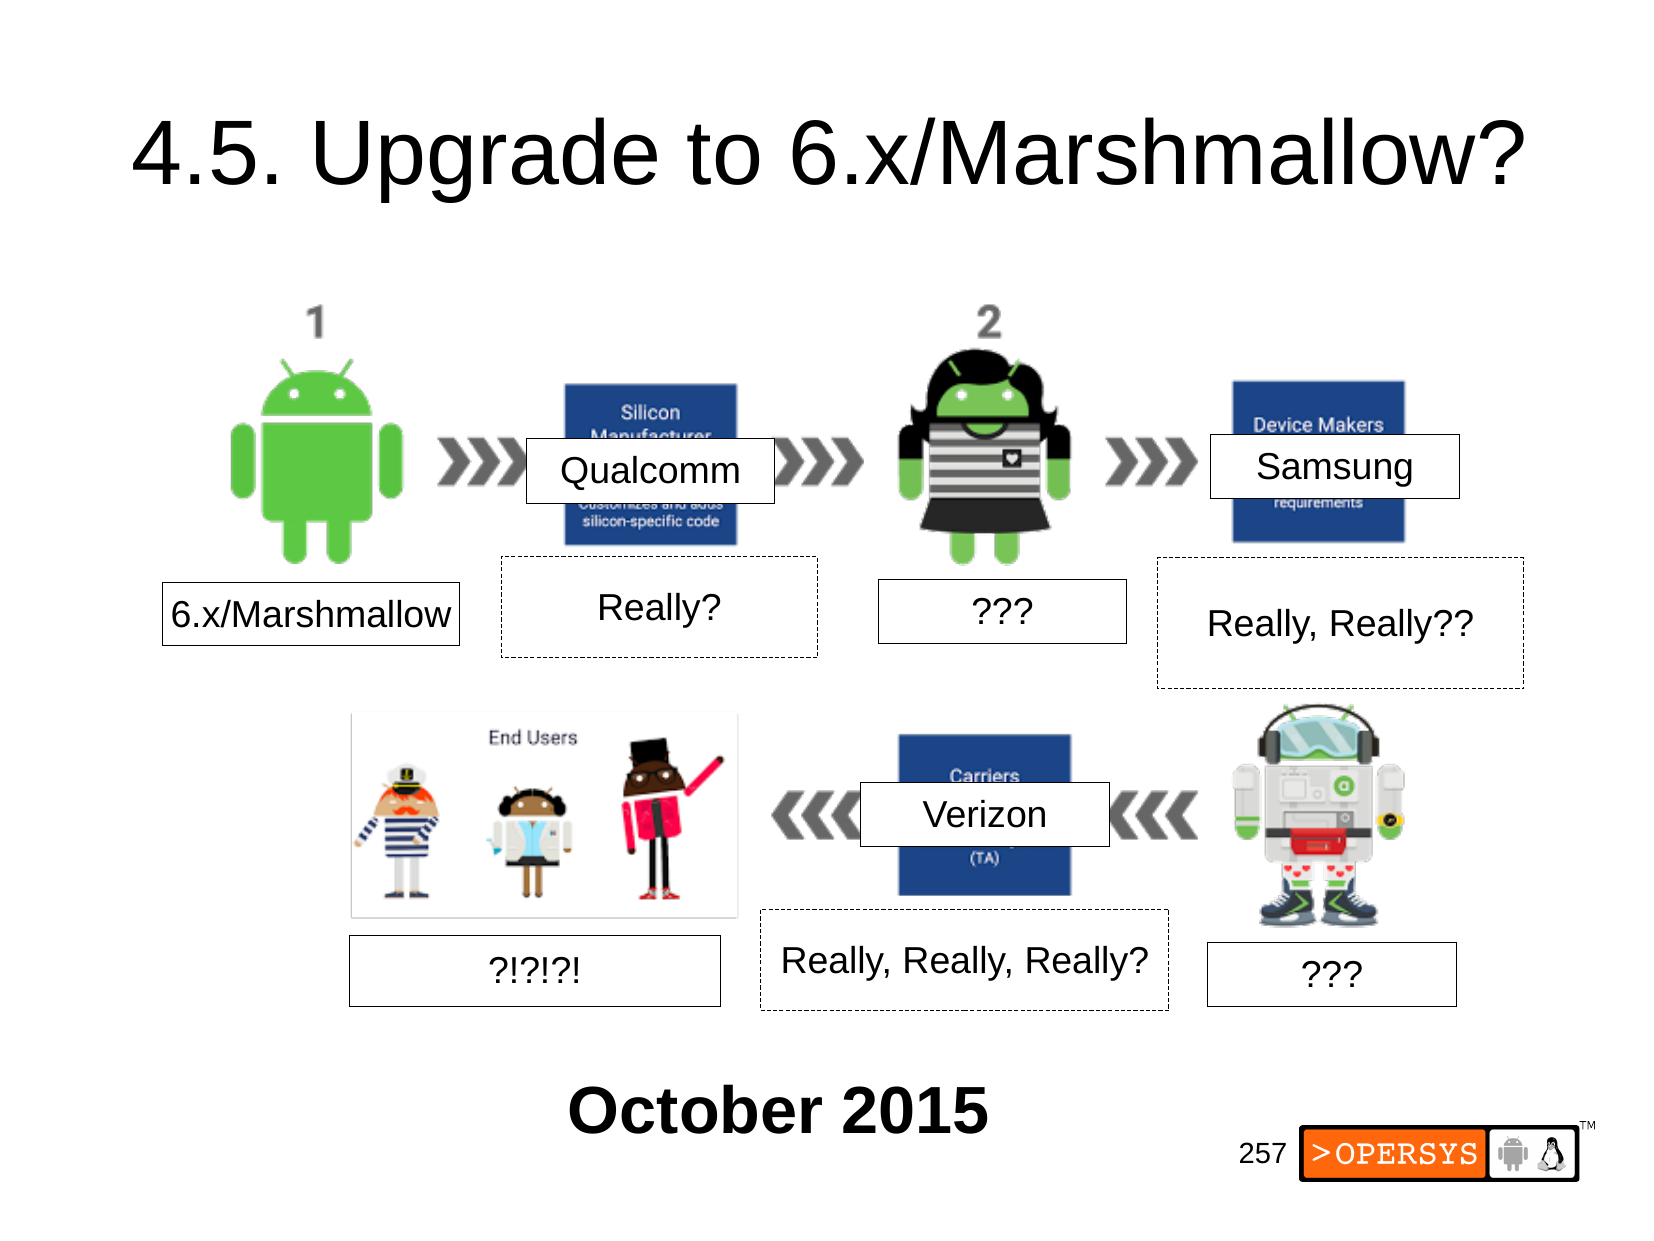

# 4.5. Upgrade to 6.x/Marshmallow?
Samsung
Qualcomm
Really?
Really, Really??
???
6.x/Marshmallow
Verizon
Really, Really, Really?
?!?!?!
???
October 2015